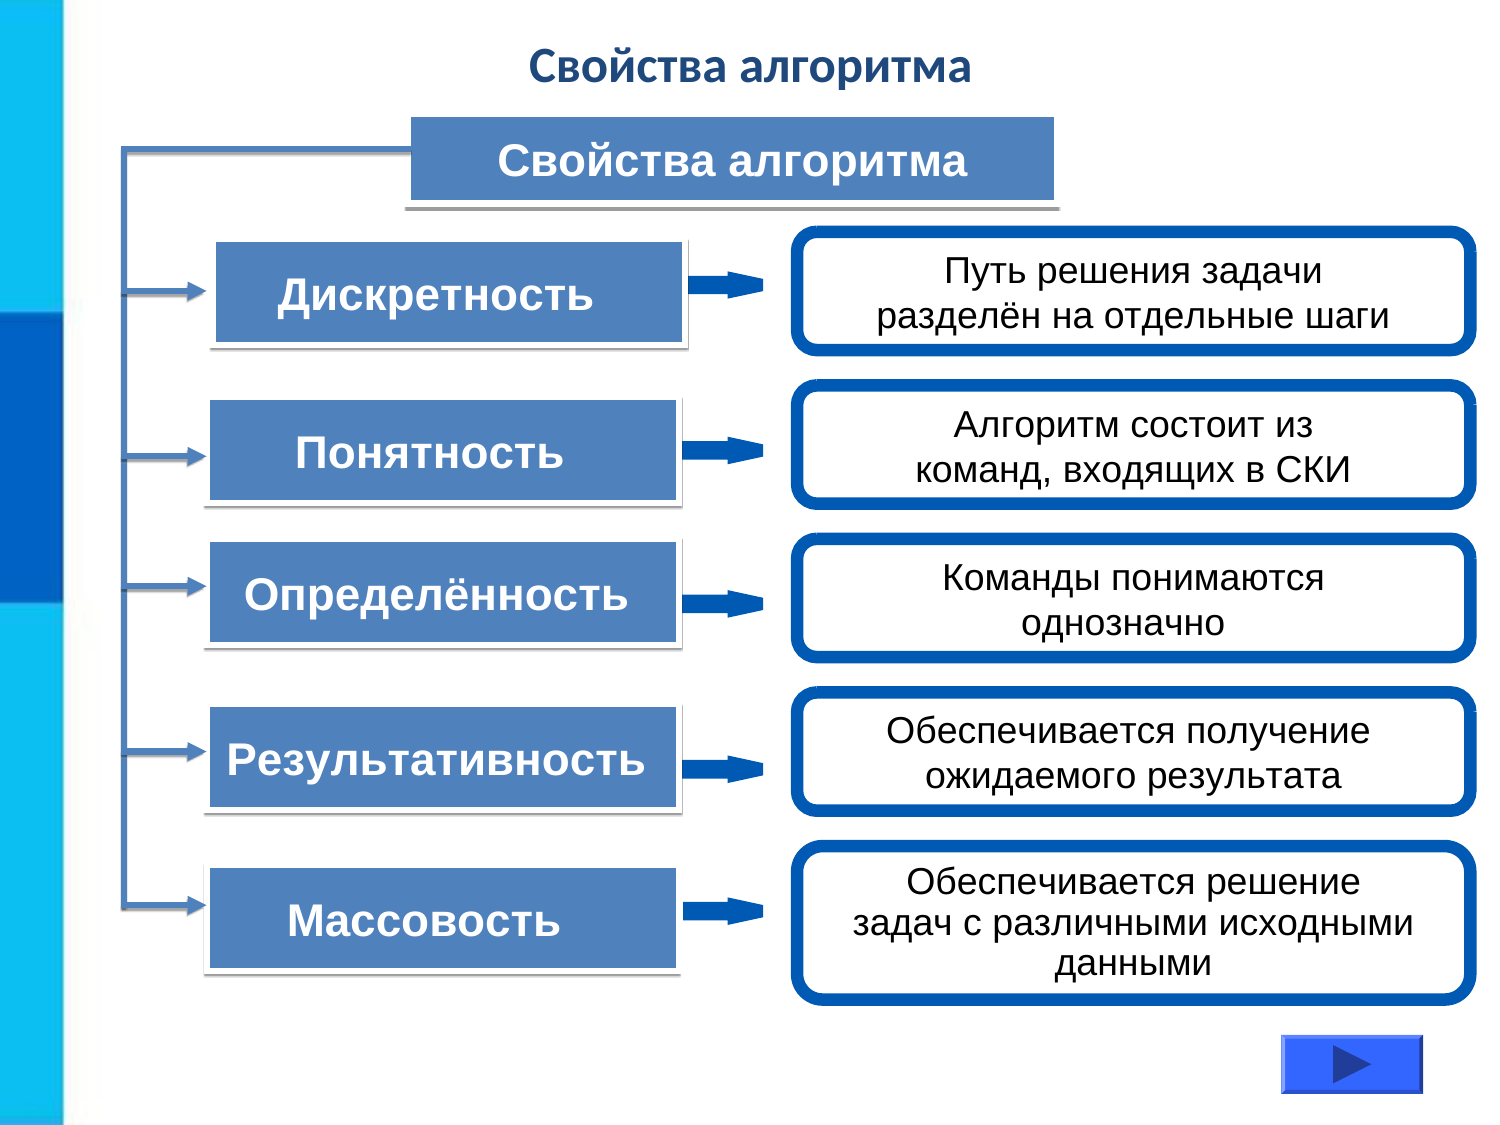

Свойства алгоритма
Свойства алгоритма
Путь решения задачи
разделён на отдельные шаги
Дискретность
Алгоритм состоит из
команд, входящих в СКИ
Понятность
Определённость
Команды понимаются
однозначно
Обеспечивается получение
ожидаемого результата
Результативность
Обеспечивается решение
задач с различными исходными
данными
Массовость